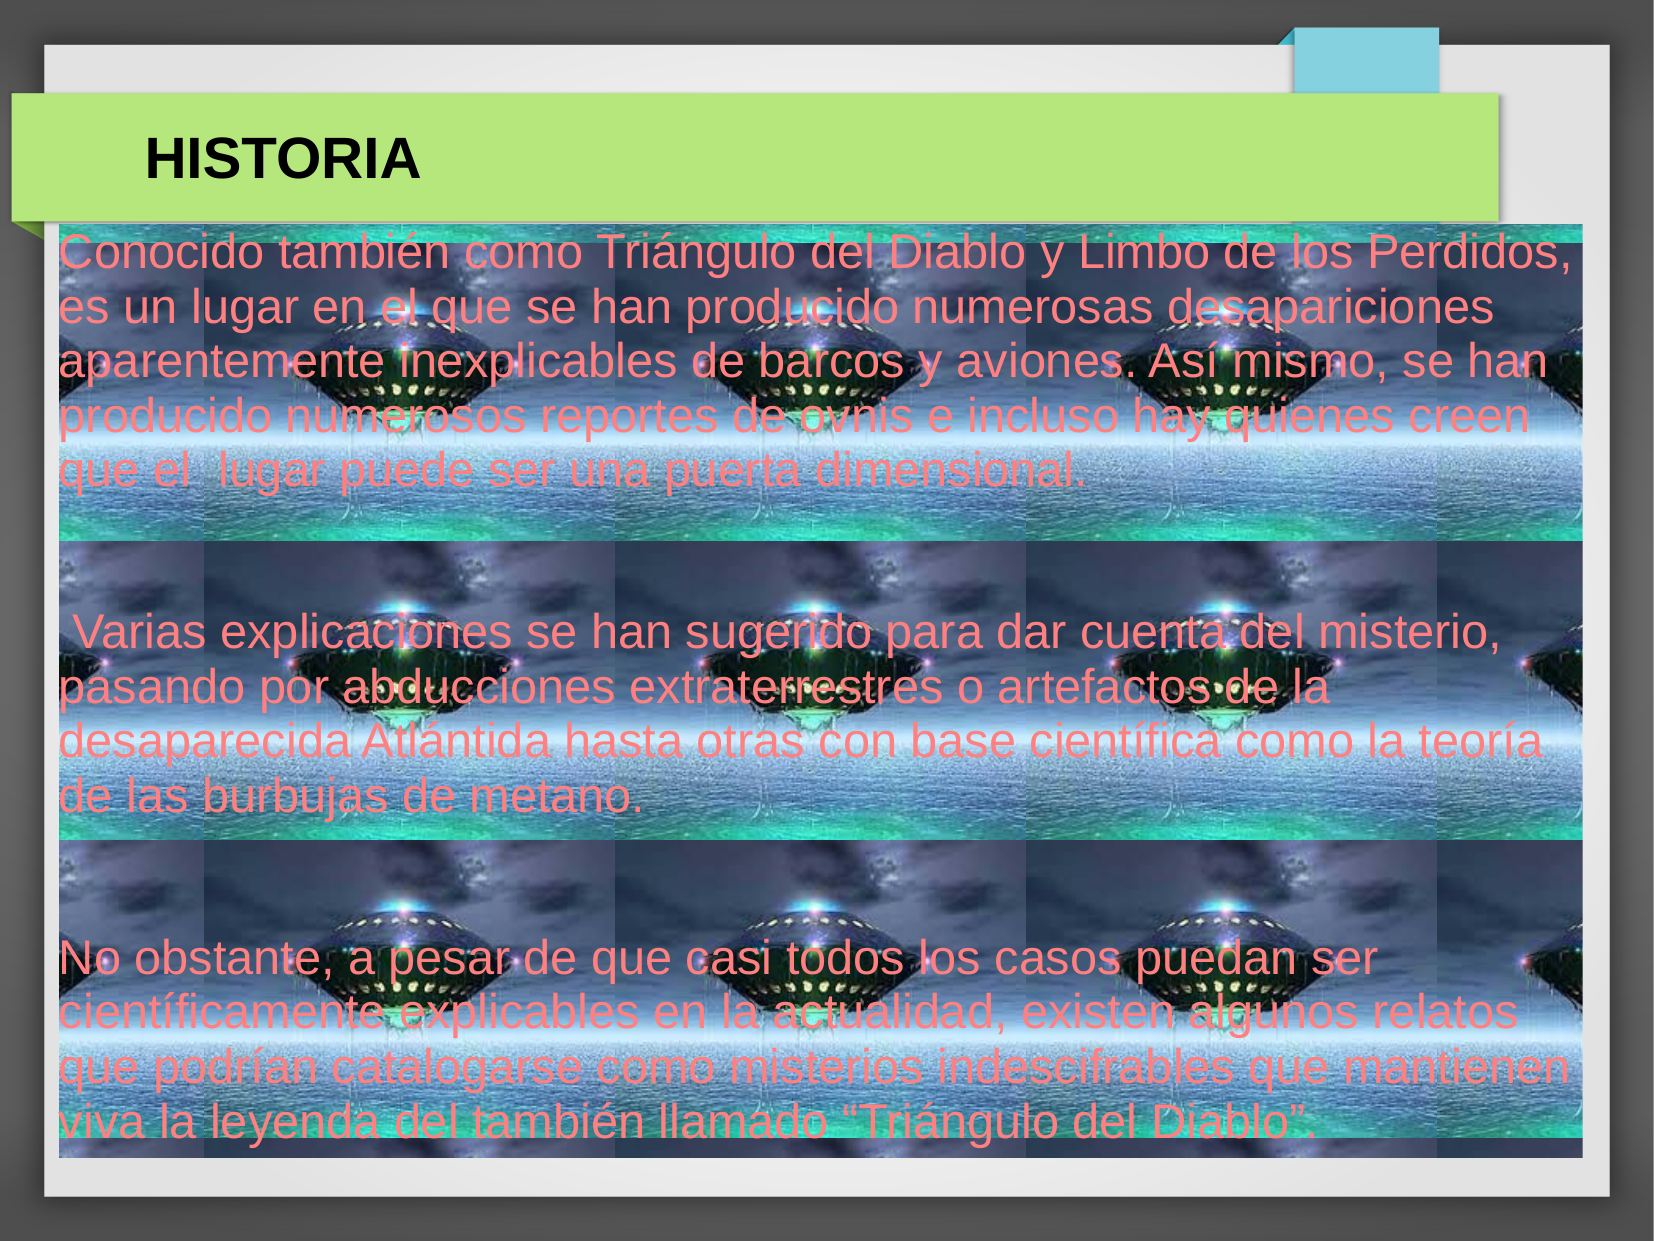

HISTORIA
# Conocido también como Triángulo del Diablo y Limbo de los Perdidos, es un lugar en el que se han producido numerosas desapariciones aparentemente inexplicables de barcos y aviones. Así mismo, se han producido numerosos reportes de ovnis e incluso hay quienes creen que el  lugar puede ser una puerta dimensional.
 Varias explicaciones se han sugerido para dar cuenta del misterio, pasando por abducciones extraterrestres o artefactos de la desaparecida Atlántida hasta otras con base científica como la teoría de las burbujas de metano.
No obstante, a pesar de que casi todos los casos puedan ser científicamente explicables en la actualidad, existen algunos relatos que podrían catalogarse como misterios indescifrables que mantienen viva la leyenda del también llamado “Triángulo del Diablo”.